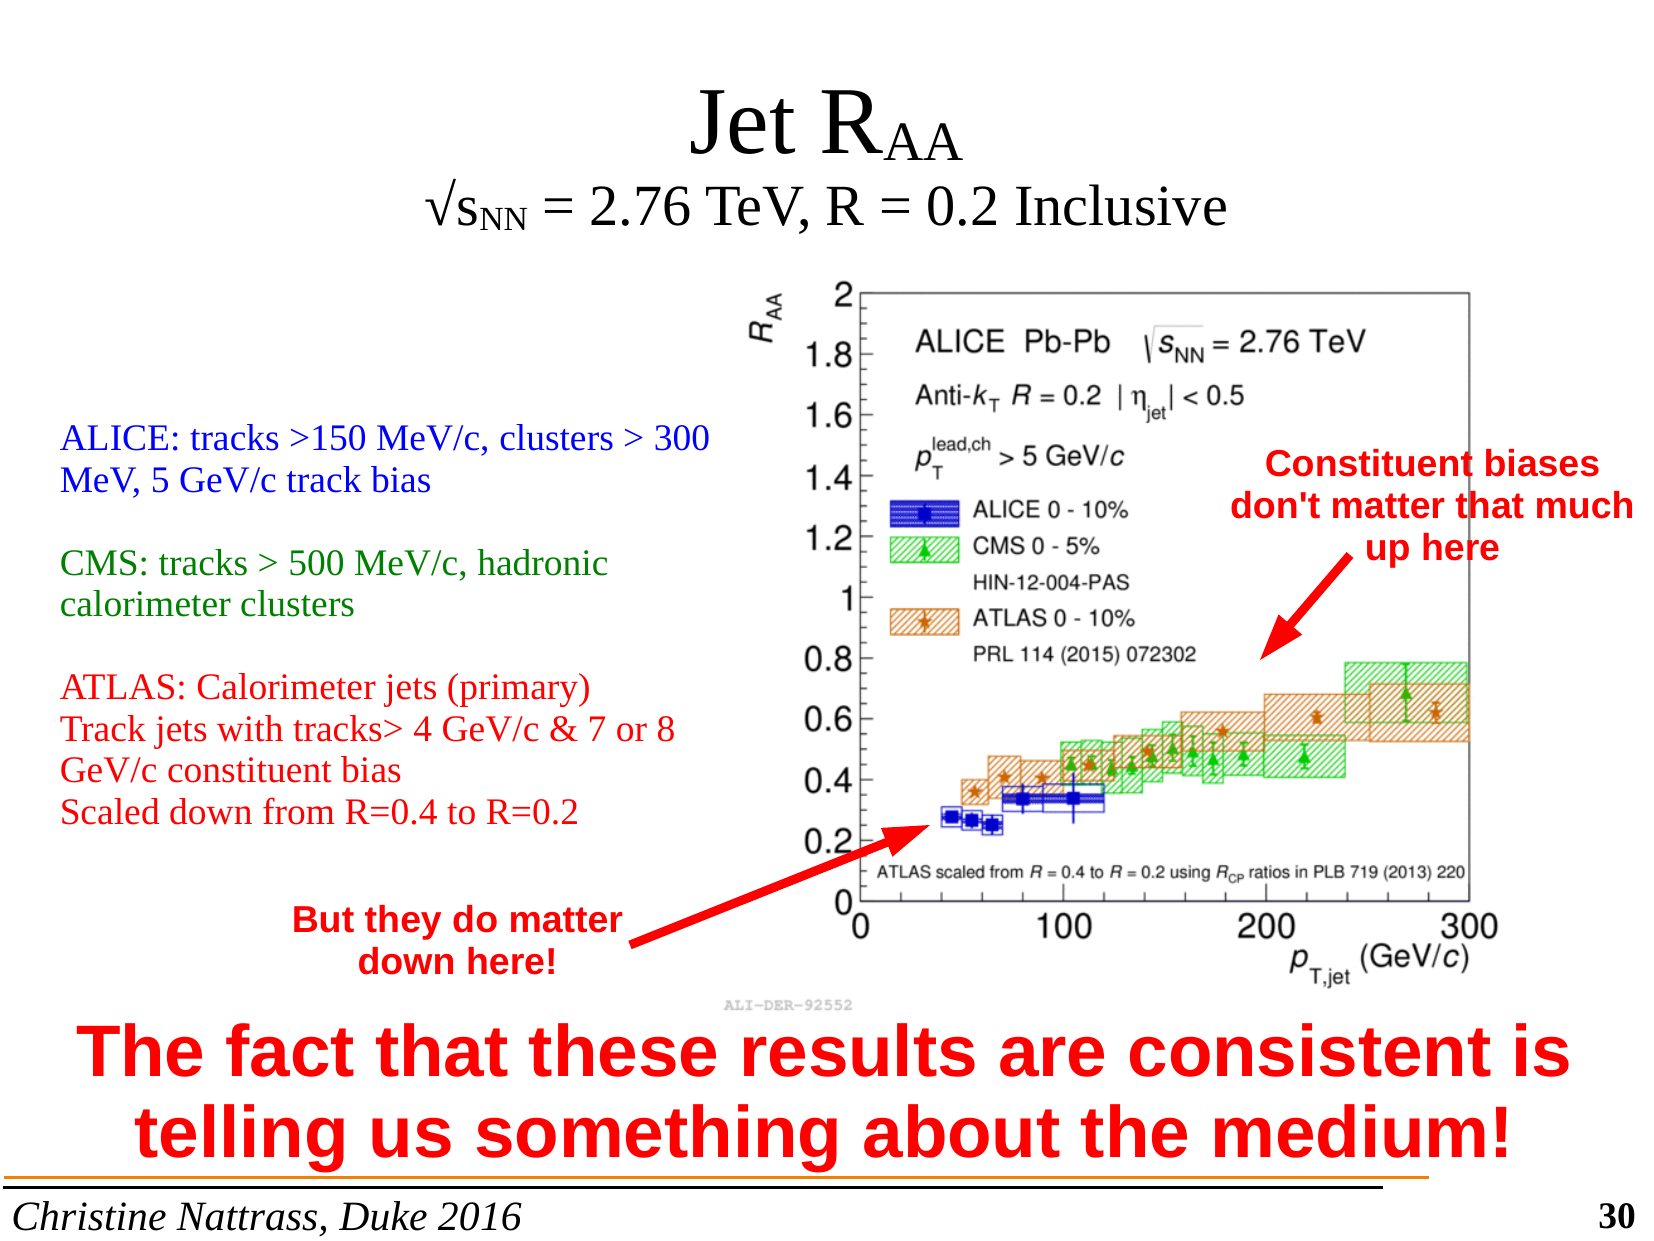

# Jet RAA √sNN = 2.76 TeV, R = 0.2 Inclusive
ALICE: tracks >150 MeV/c, clusters > 300 MeV, 5 GeV/c track bias
CMS: tracks > 500 MeV/c, hadronic calorimeter clusters
ATLAS: Calorimeter jets (primary)
Track jets with tracks> 4 GeV/c & 7 or 8 GeV/c constituent bias
Scaled down from R=0.4 to R=0.2
Constituent biases don't matter that much up here
But they do matter down here!
The fact that these results are consistent is telling us something about the medium!